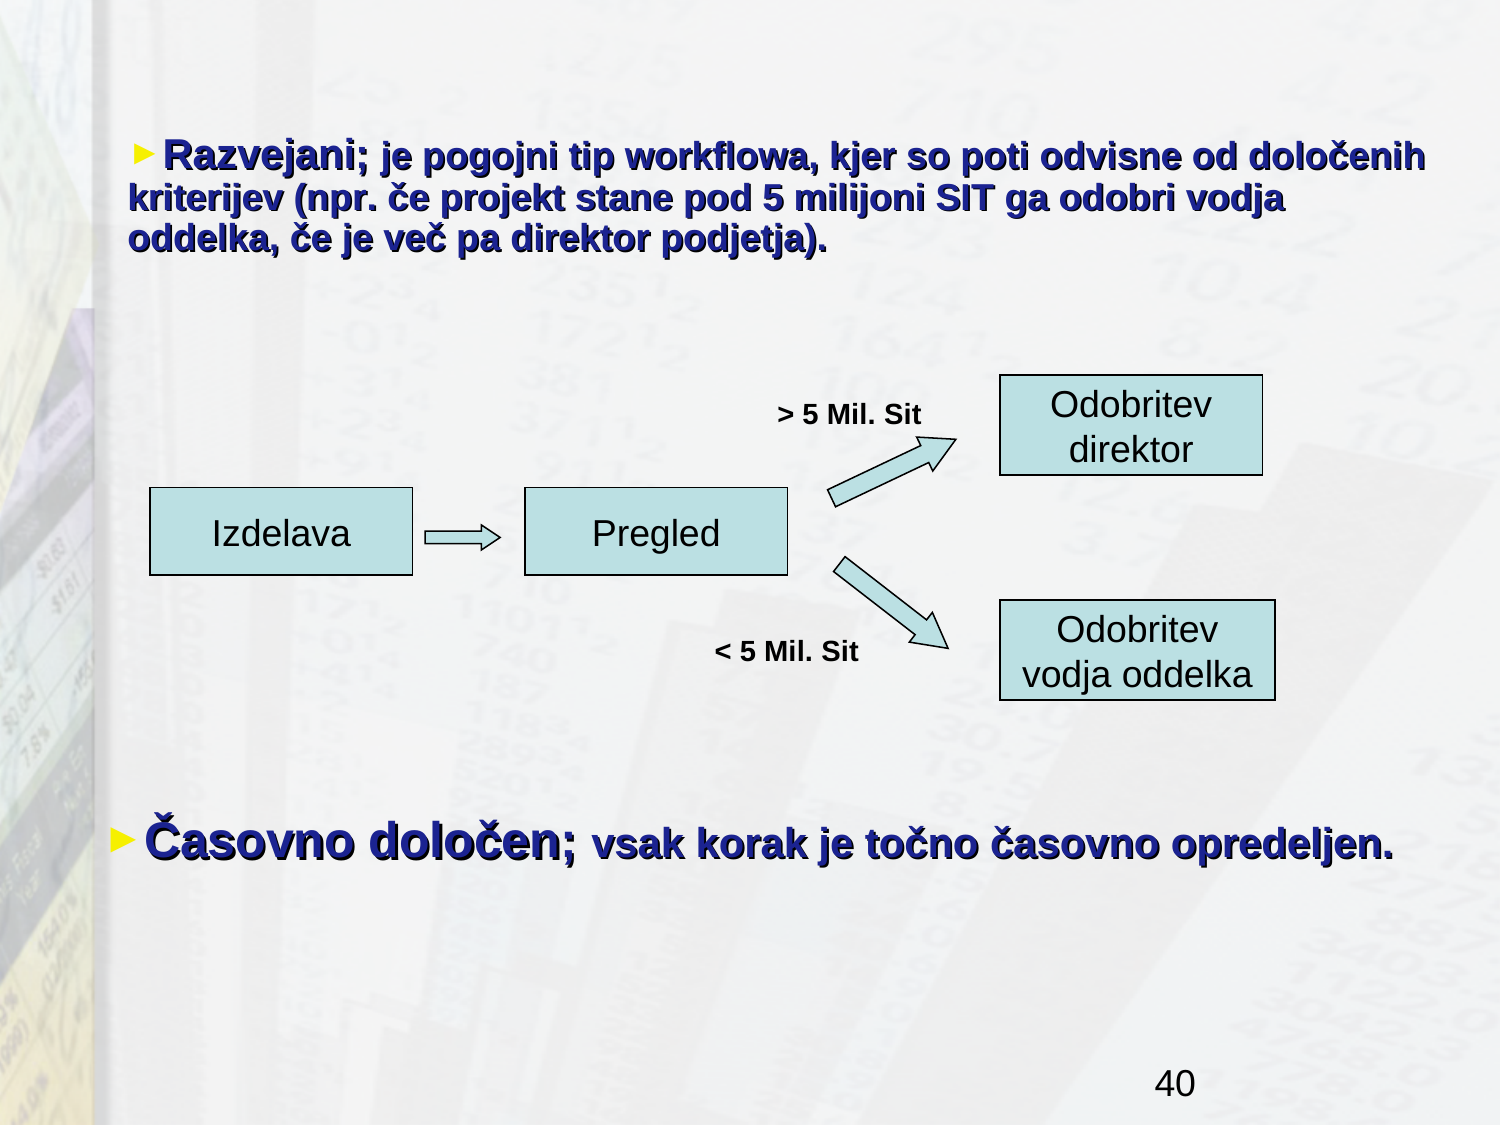

# Razvejani; je pogojni tip workflowa, kjer so poti odvisne od določenih kriterijev (npr. če projekt stane pod 5 milijoni SIT ga odobri vodja oddelka, če je več pa direktor podjetja).
Odobritev
direktor
> 5 Mil. Sit
Izdelava
Pregled
Odobritev
vodja oddelka
< 5 Mil. Sit
Časovno določen; vsak korak je točno časovno opredeljen.
40